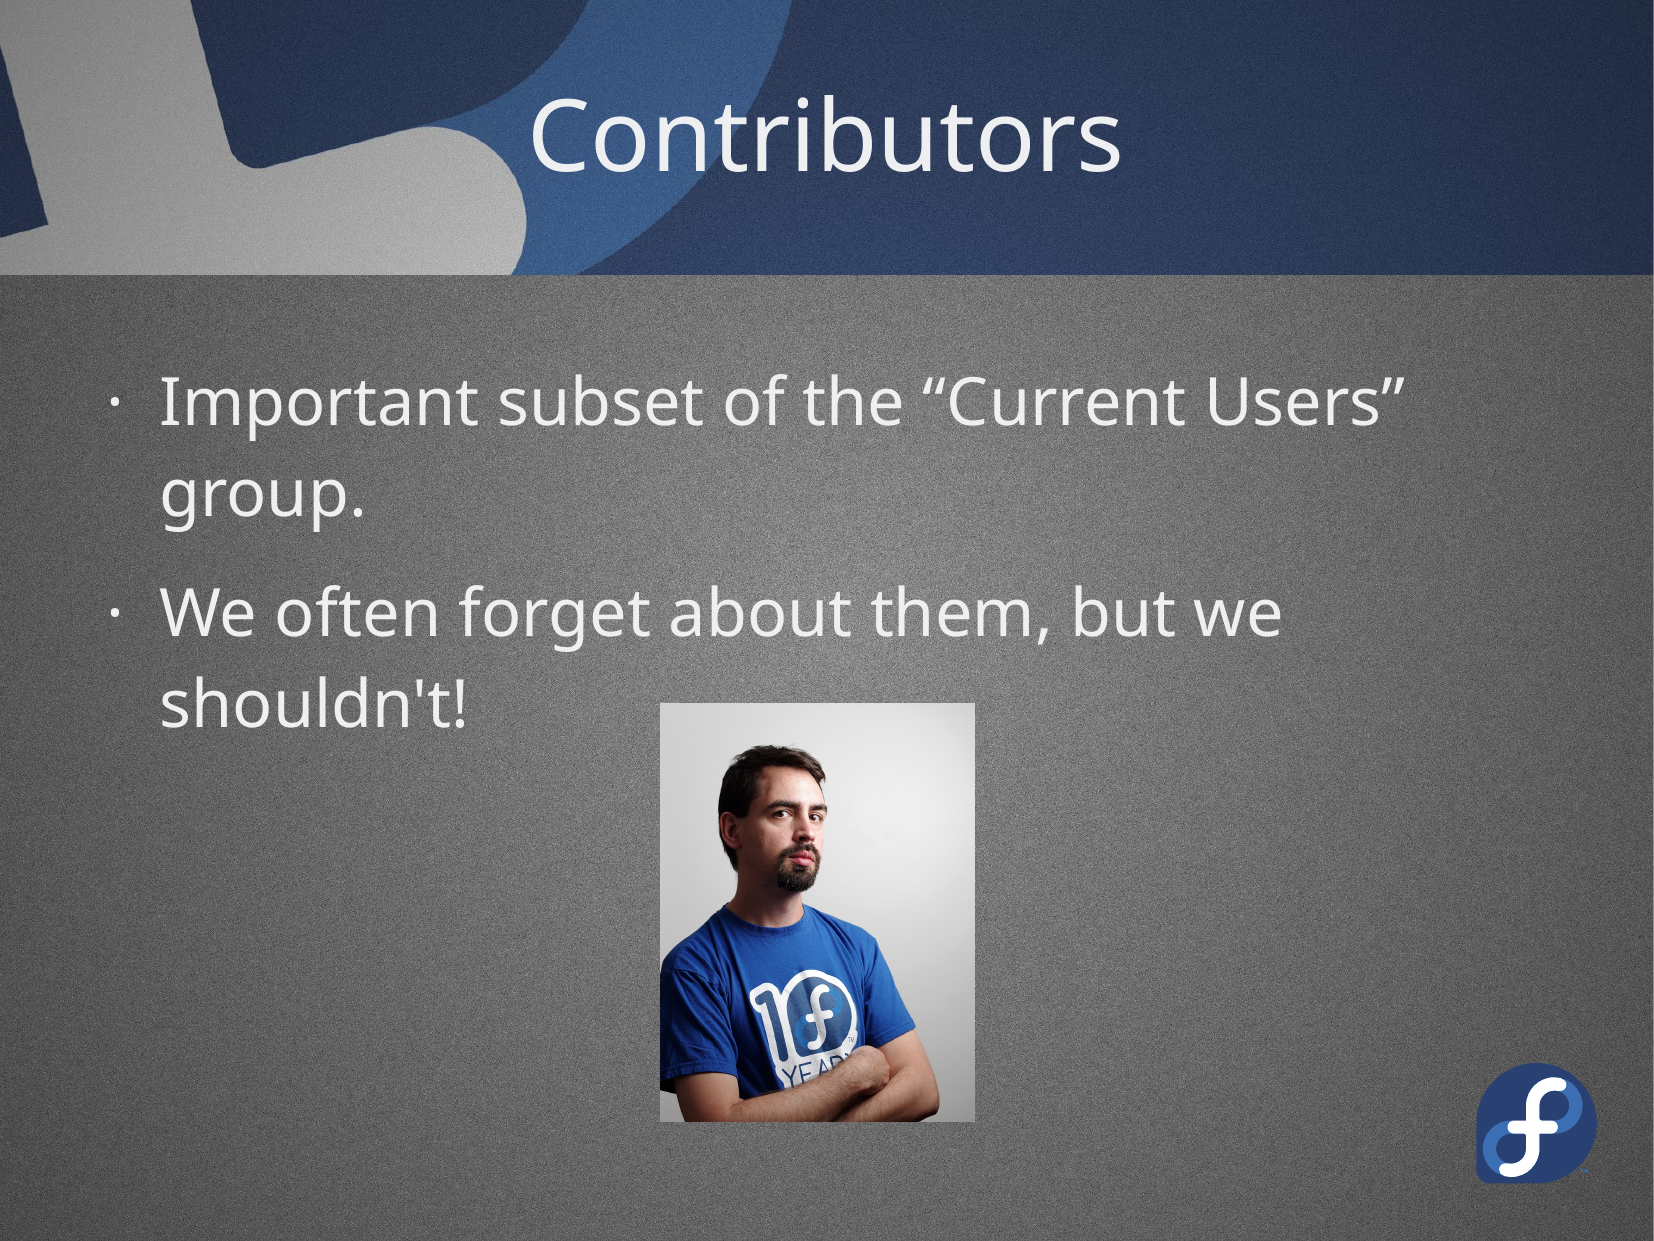

# Contributors
Important subset of the “Current Users” group.
We often forget about them, but we shouldn't!